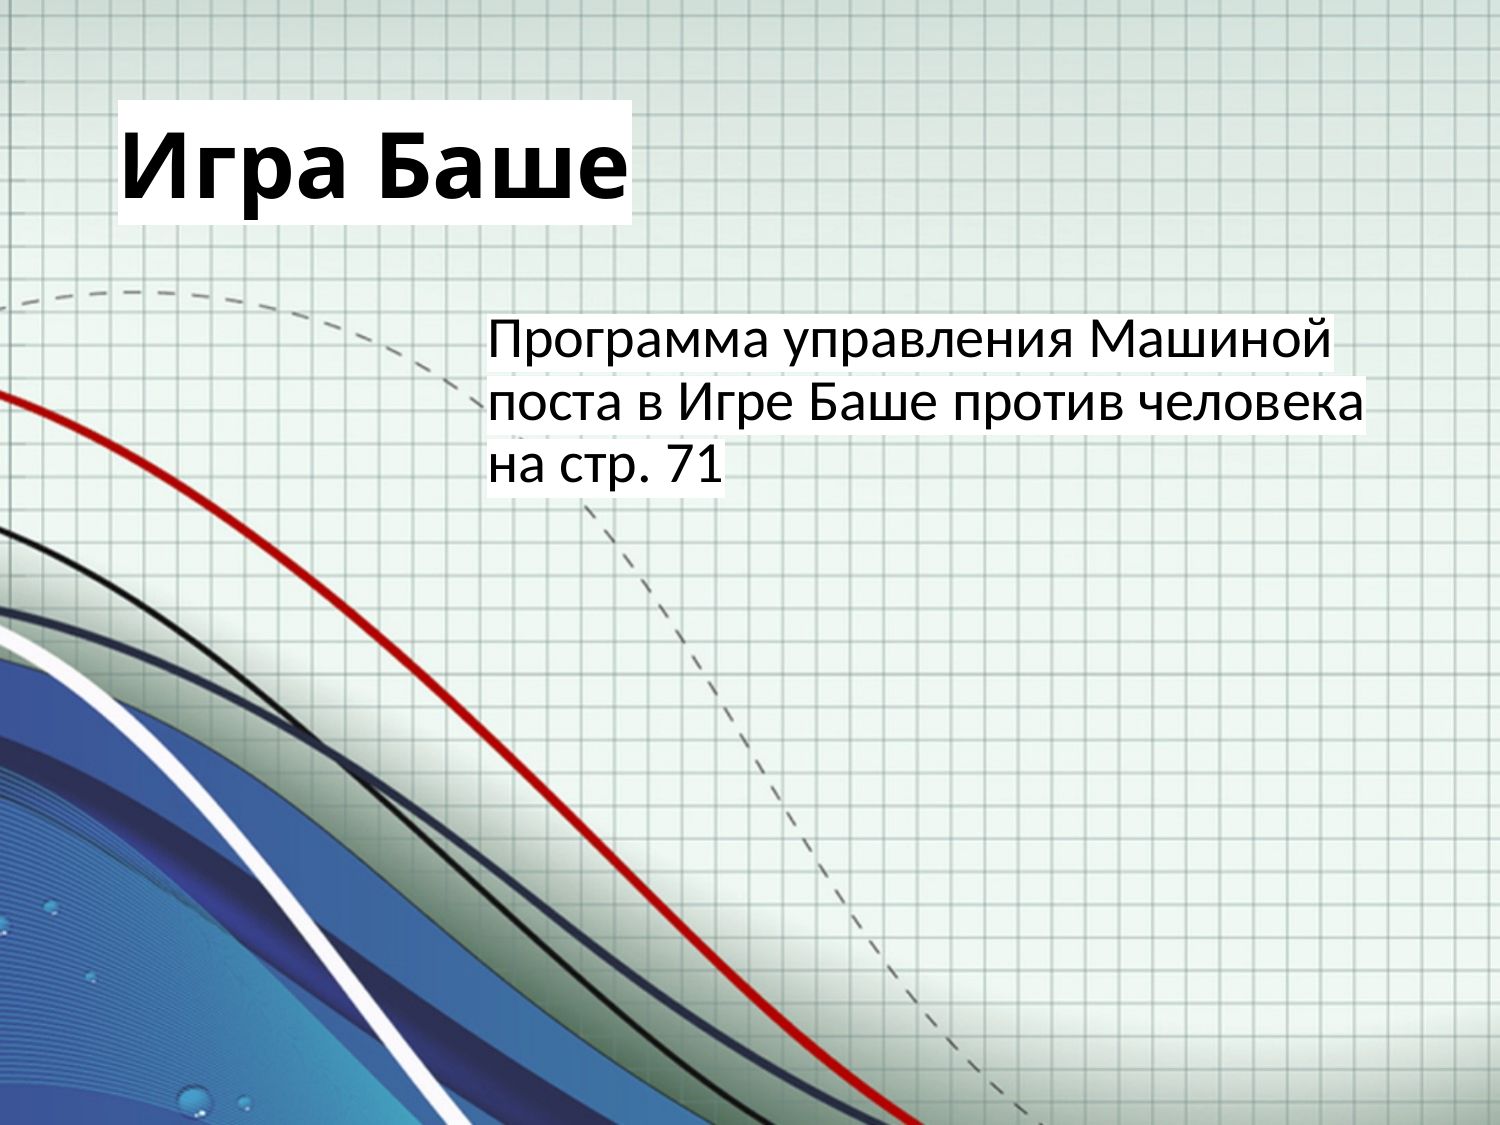

# Игра Баше
Программа управления Машиной поста в Игре Баше против человека на стр. 71